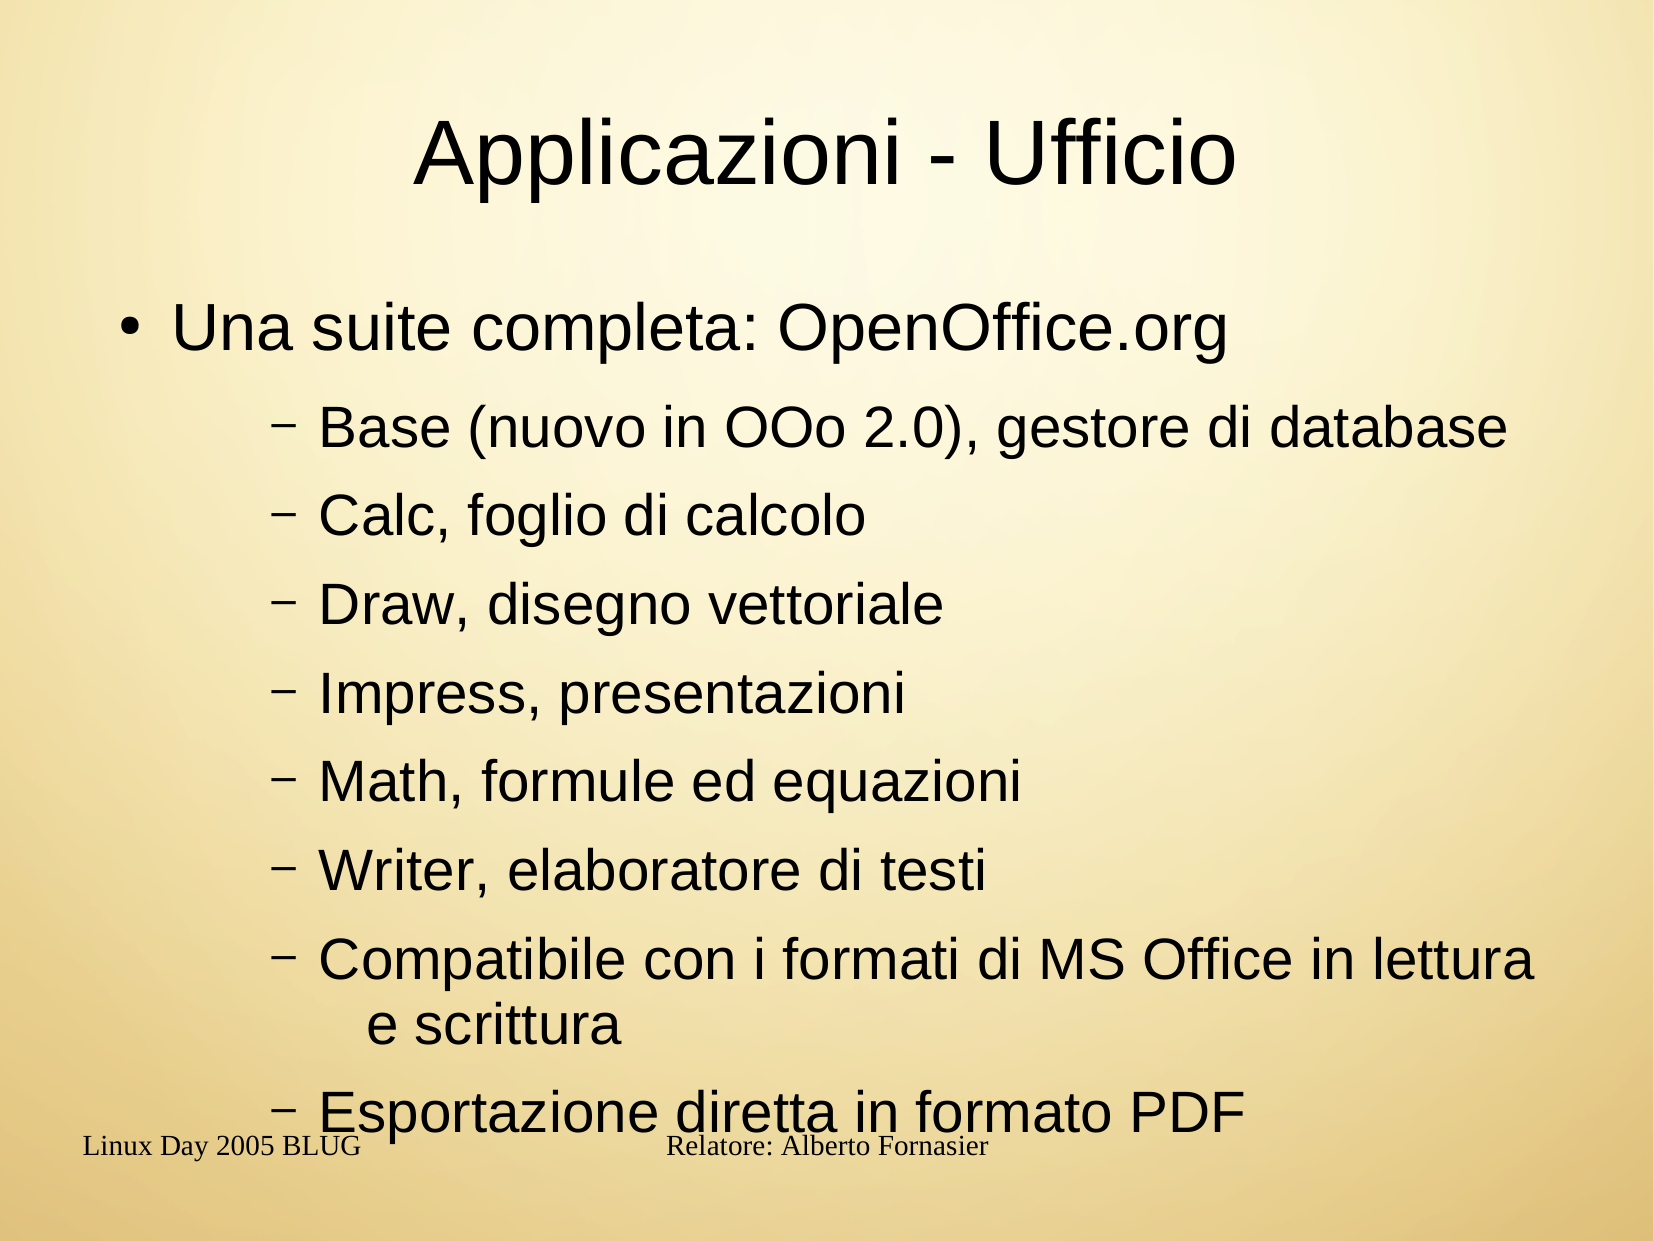

# Applicazioni - Ufficio
Una suite completa: OpenOffice.org
Base (nuovo in OOo 2.0), gestore di database
Calc, foglio di calcolo
Draw, disegno vettoriale
Impress, presentazioni
Math, formule ed equazioni
Writer, elaboratore di testi
Compatibile con i formati di MS Office in lettura e scrittura
Esportazione diretta in formato PDF